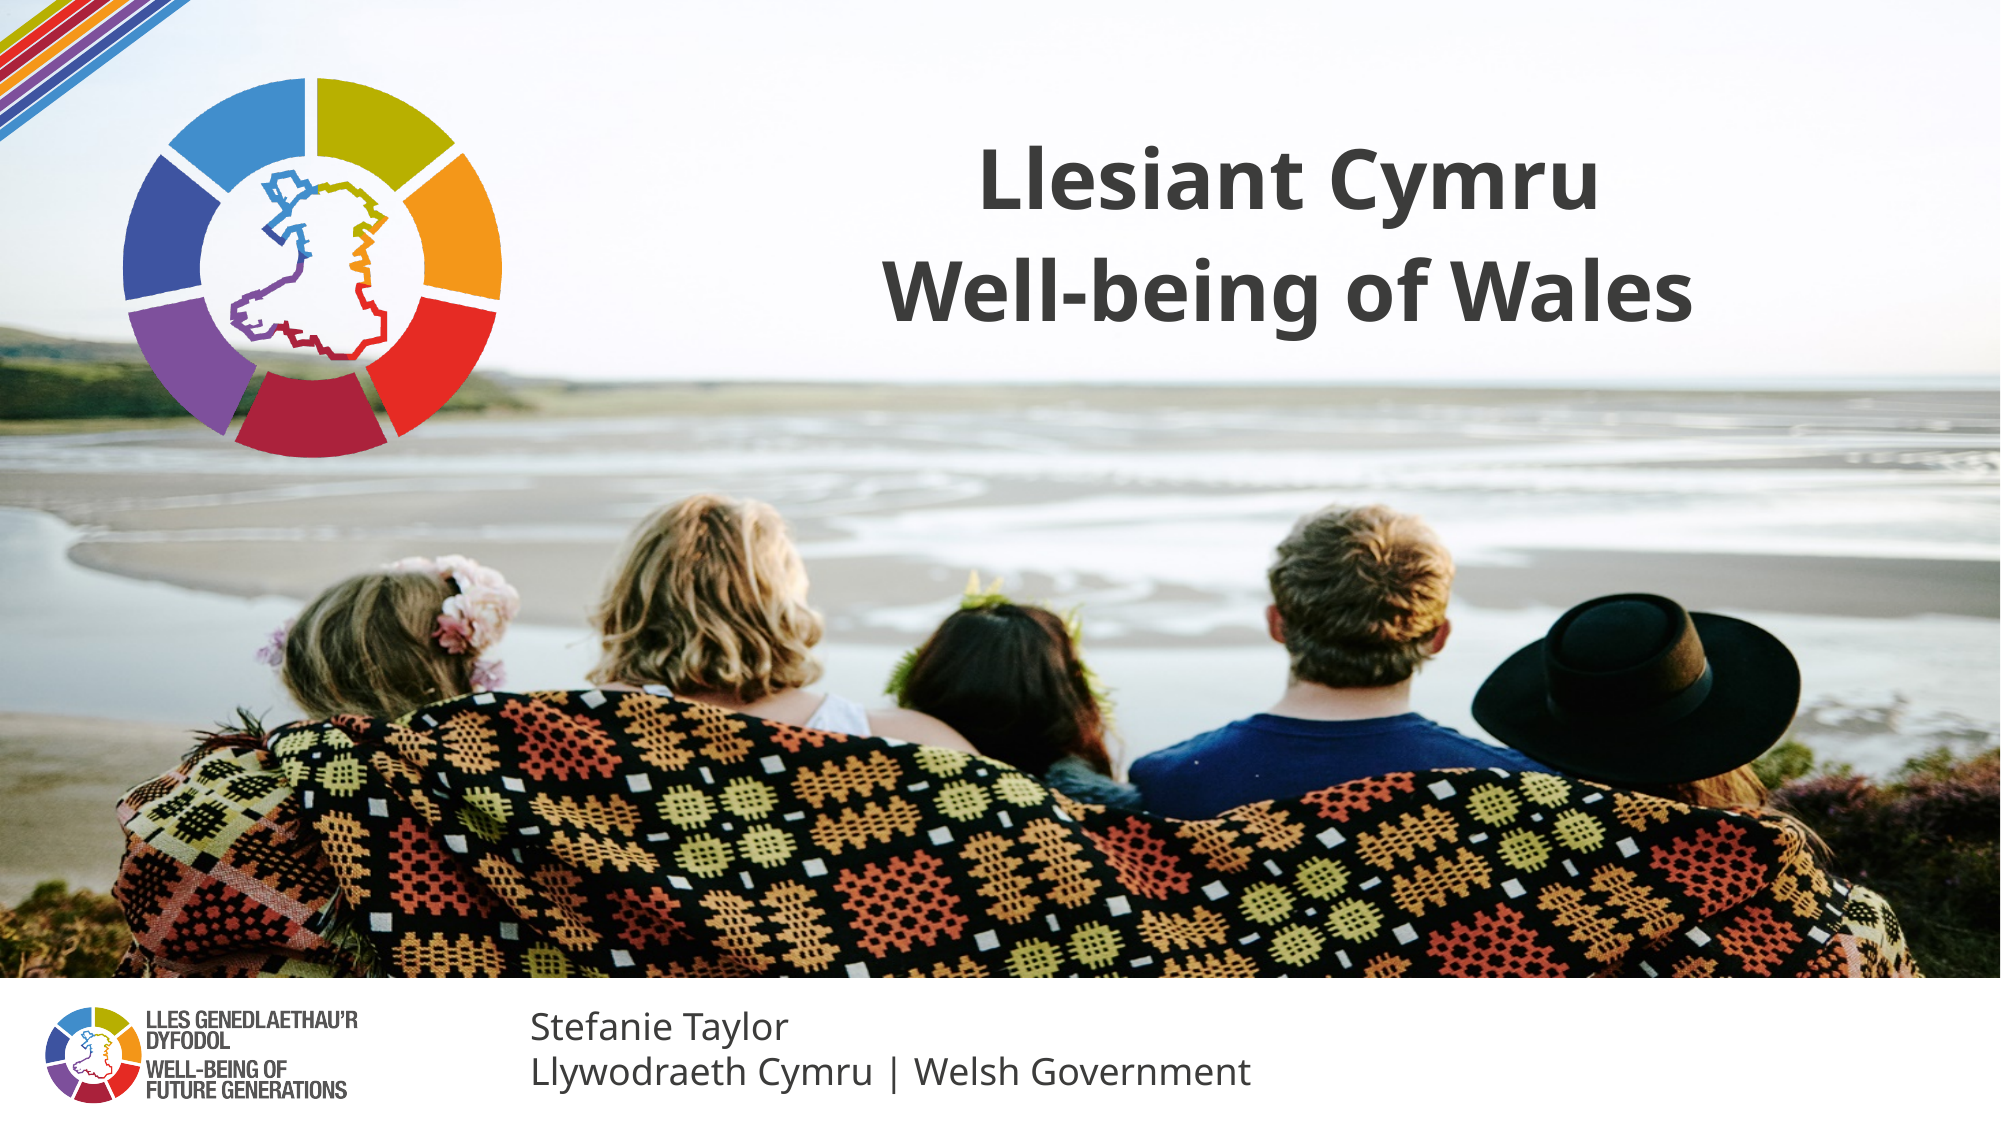

Llesiant Cymru
Well-being of Wales
Stefanie Taylor
Llywodraeth Cymru | Welsh Government